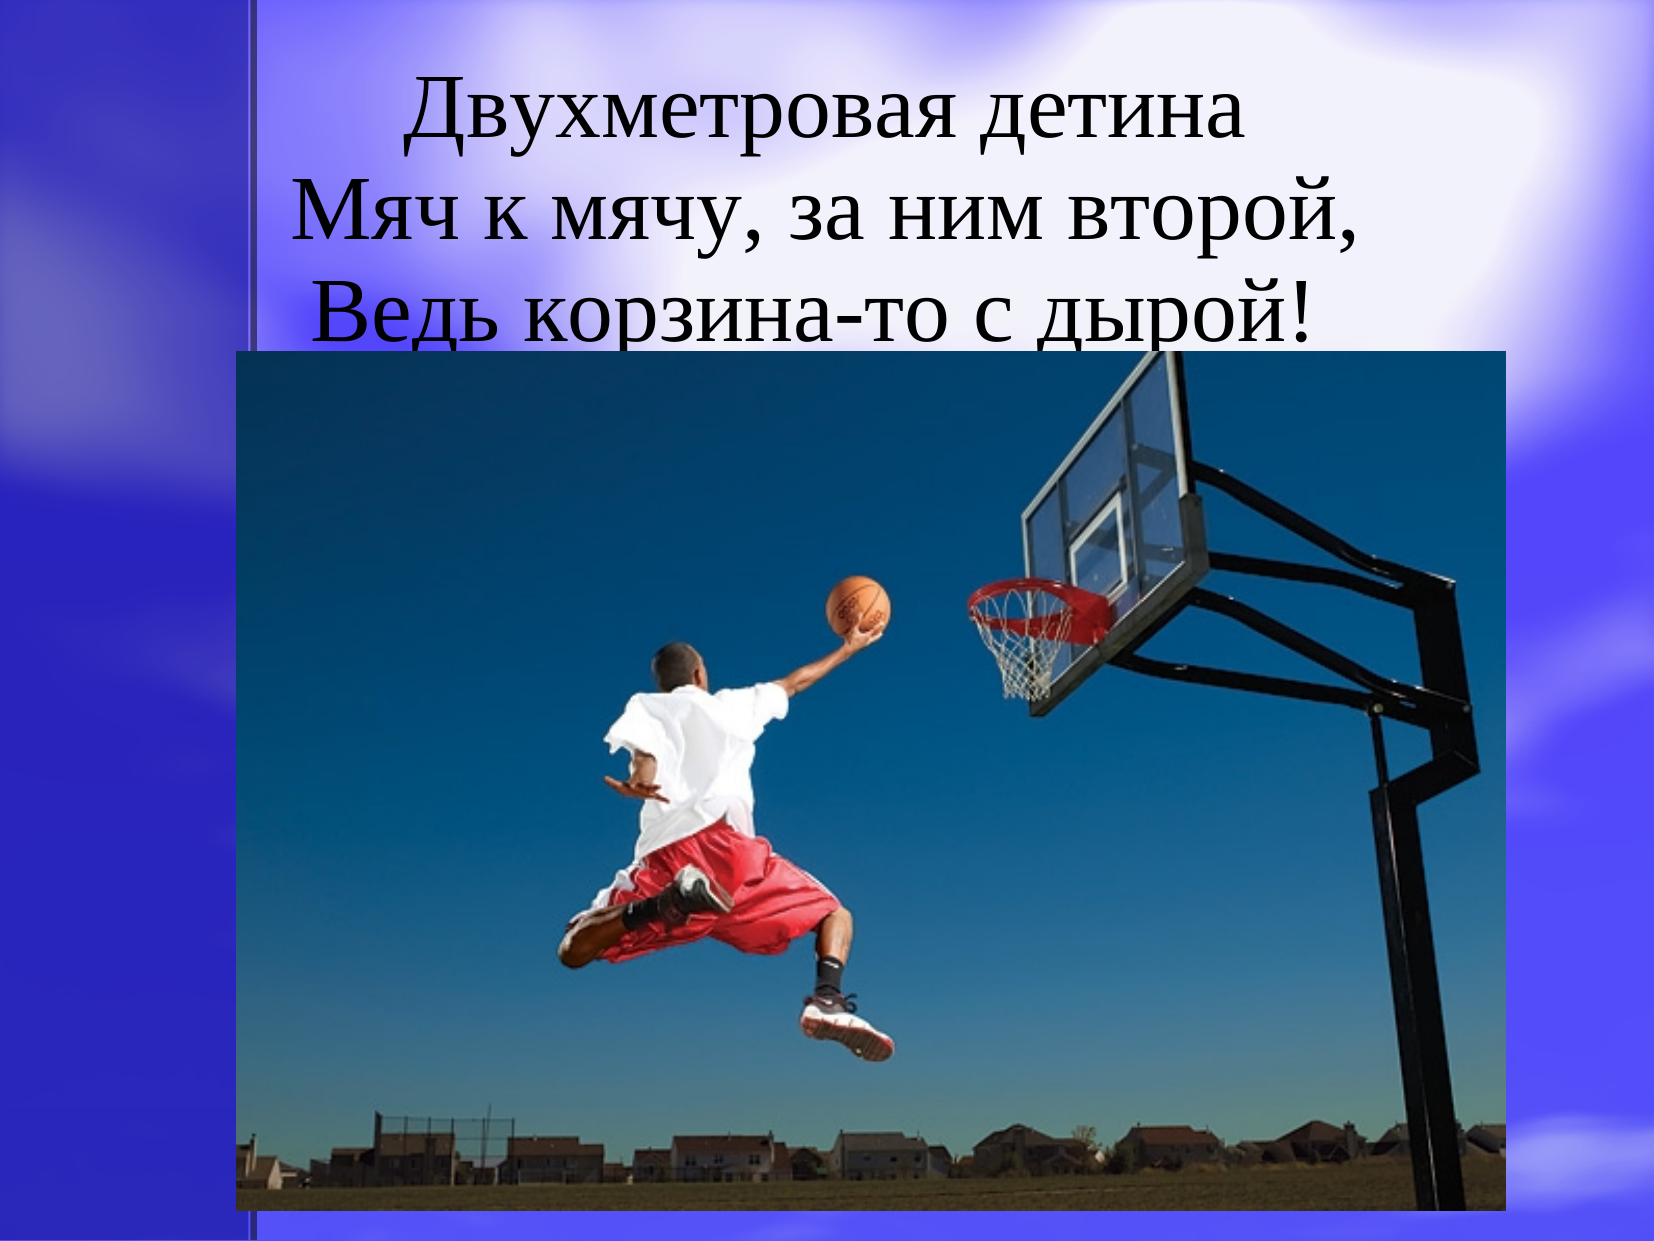

# Двухметровая детина Мяч к мячу, за ним второй, Ведь корзина-то с дырой!